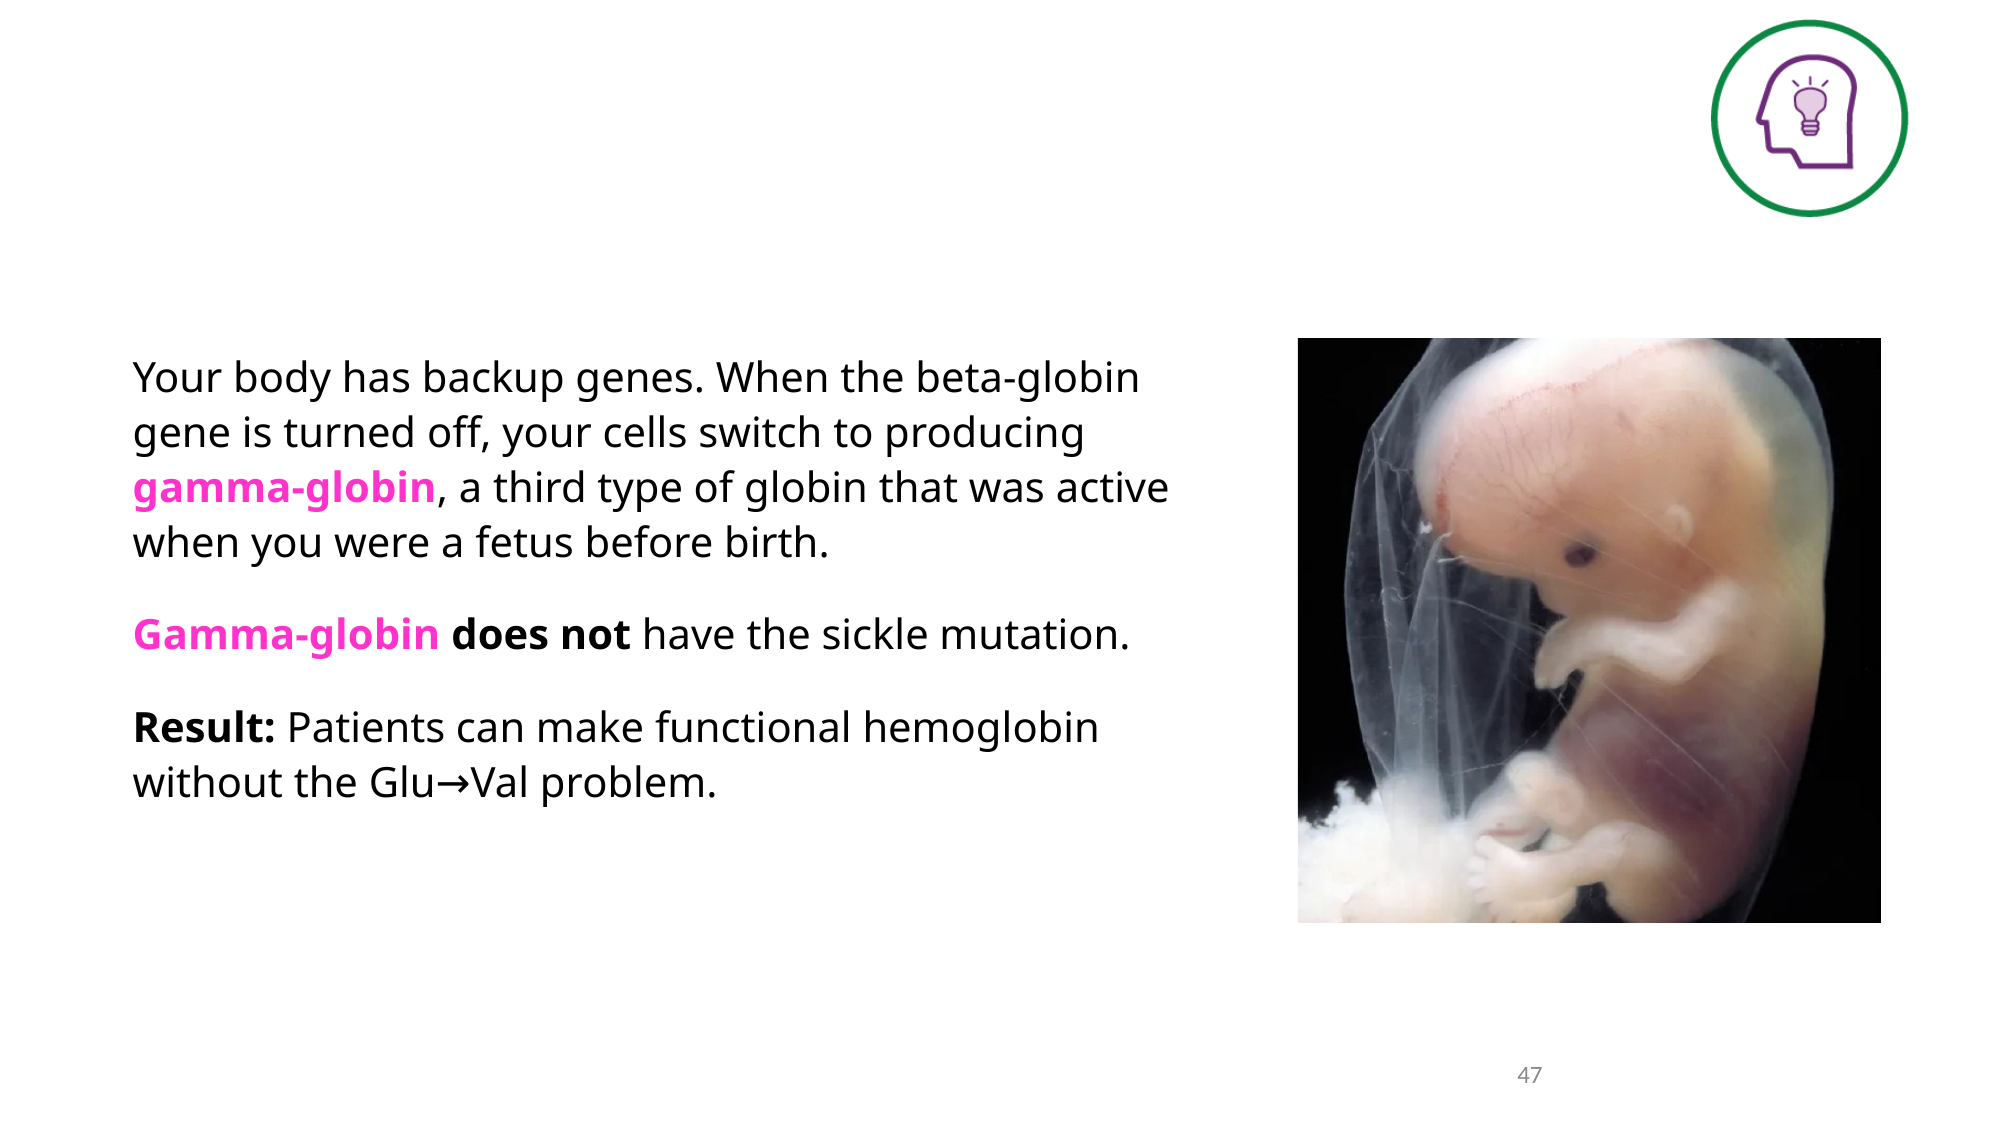

Meet CRISPR—A Molecular Scalpel
Your body has backup genes. When the beta-globin gene is turned off, your cells switch to producing gamma-globin, a third type of globin that was active when you were a fetus before birth.
Gamma-globin does not have the sickle mutation.
Result: Patients can make functional hemoglobin without the Glu→Val problem.